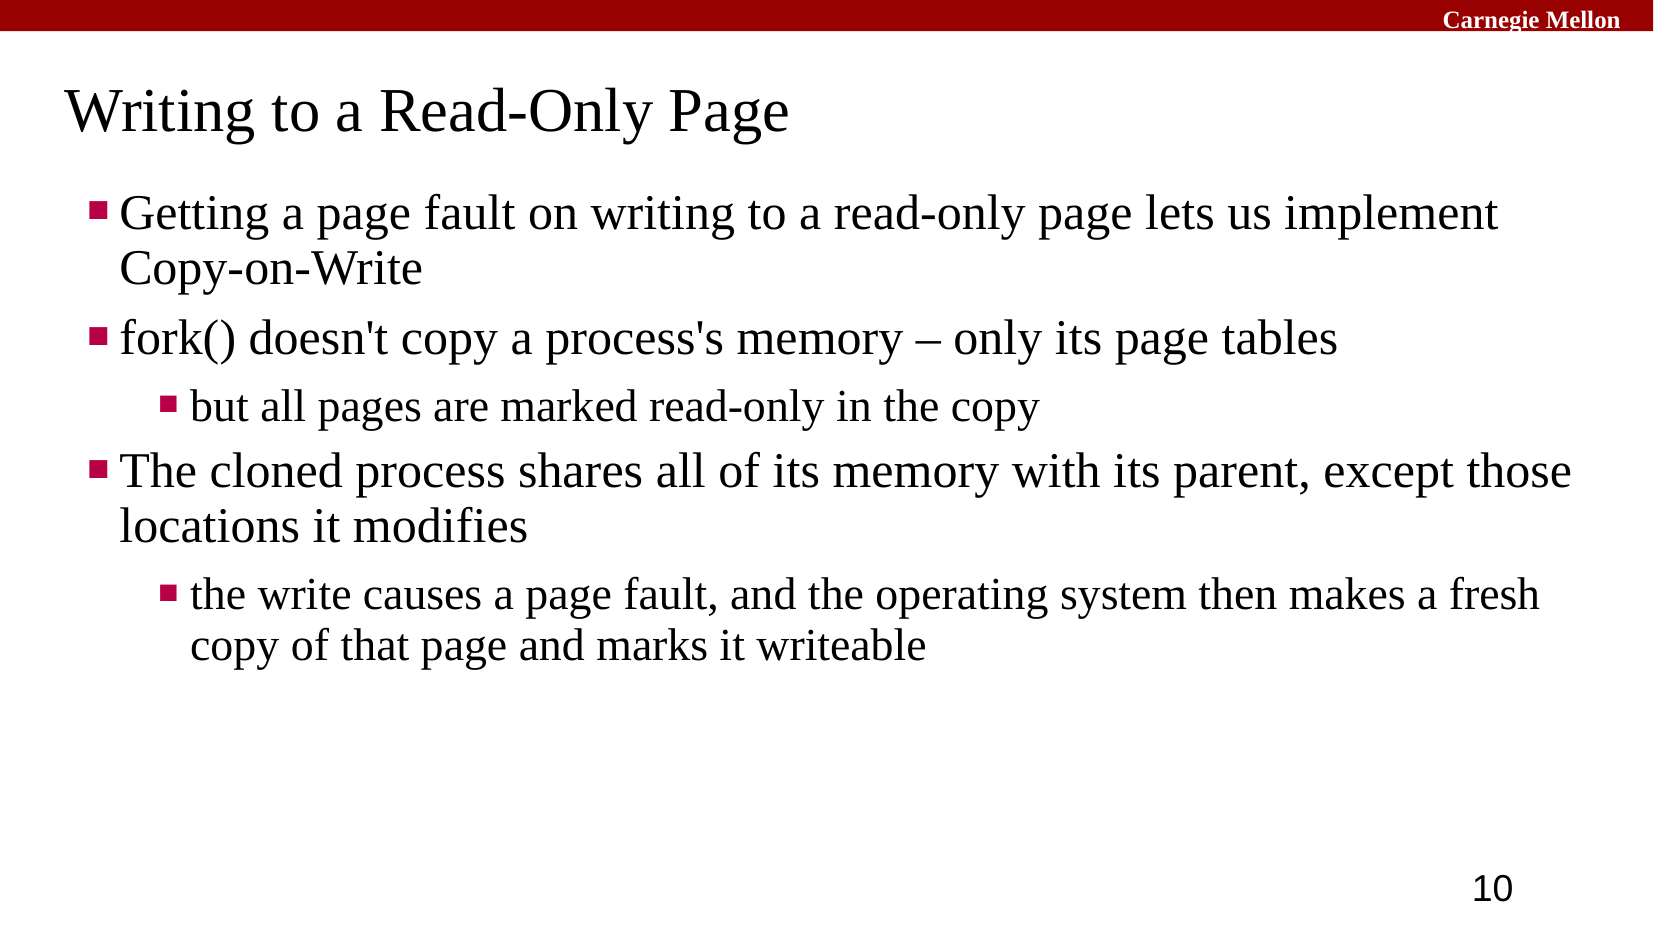

# Writing to a Read-Only Page
Getting a page fault on writing to a read-only page lets us implement Copy-on-Write
fork() doesn't copy a process's memory – only its page tables
but all pages are marked read-only in the copy
The cloned process shares all of its memory with its parent, except those locations it modifies
the write causes a page fault, and the operating system then makes a fresh copy of that page and marks it writeable